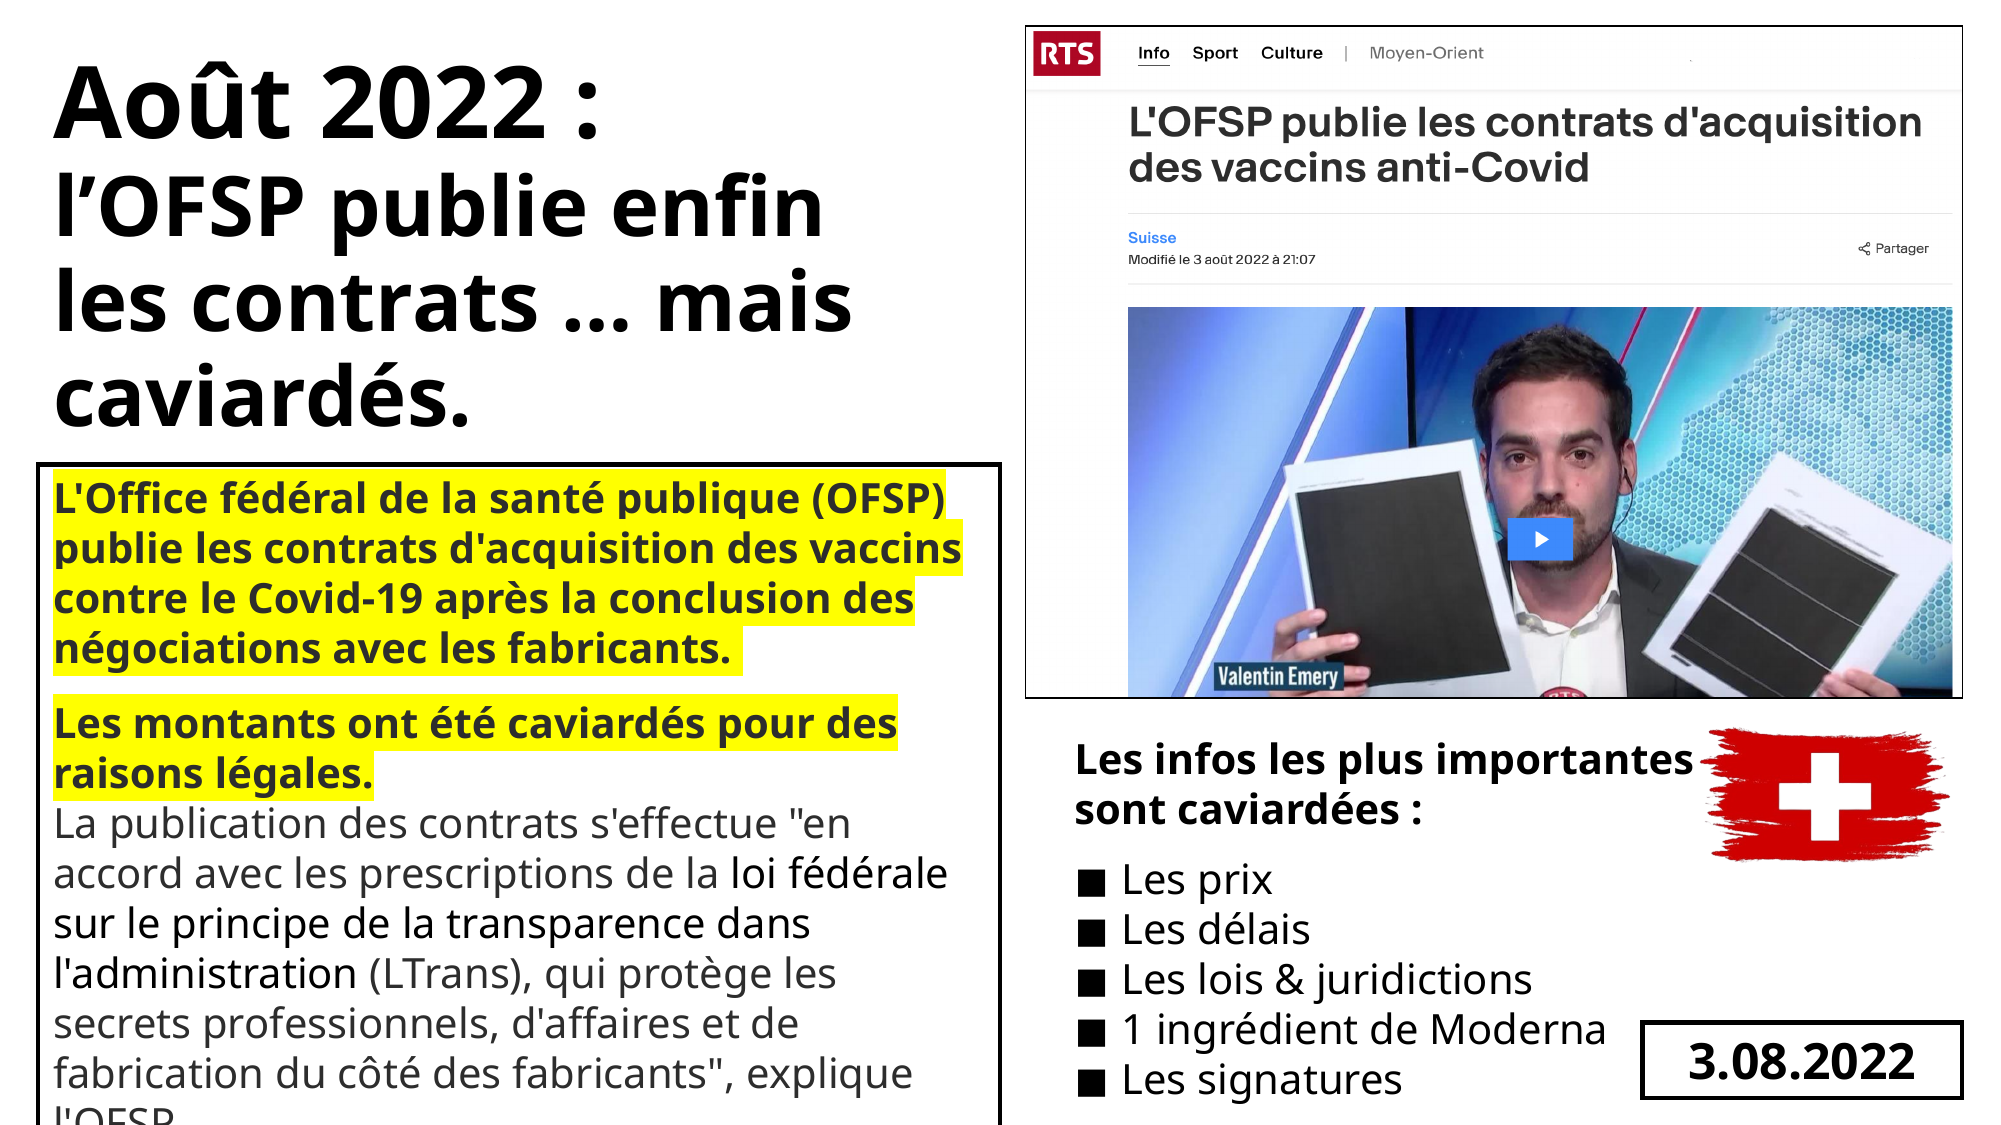

Août 2022 :
l’OFSP publie enfin
les contrats … mais
caviardés.
L'Office fédéral de la santé publique (OFSP) publie les contrats d'acquisition des vaccins contre le Covid-19 après la conclusion des négociations avec les fabricants.
Les montants ont été caviardés pour des raisons légales.
La publication des contrats s'effectue "en accord avec les prescriptions de la loi fédérale sur le principe de la transparence dans l'administration (LTrans), qui protège les secrets professionnels, d'affaires et de fabrication du côté des fabricants", explique l'OFSP.
Les infos les plus importantes
sont caviardées :
Les prix
Les délais
Les lois & juridictions
1 ingrédient de Moderna
Les signatures
3.08.2022